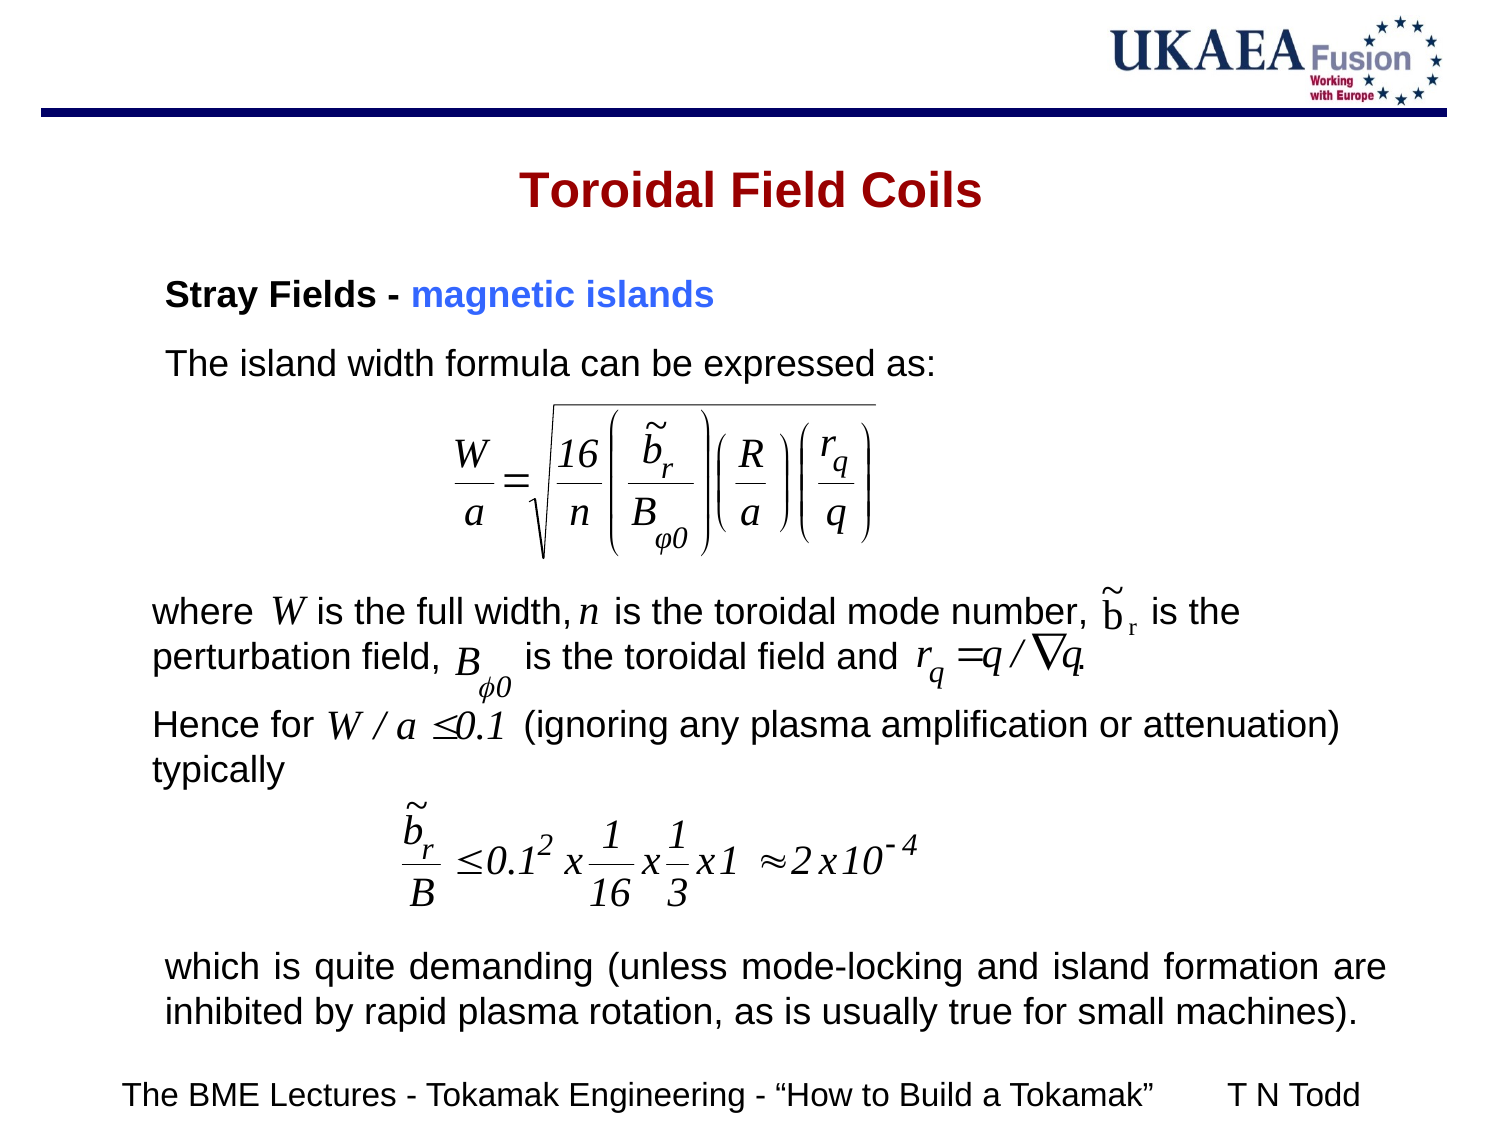

Toroidal Field Coils
Stray Fields - magnetic islands
The island width formula can be expressed as:
where is the full width, is the toroidal mode number, is the perturbation field, is the toroidal field and .
Hence for (ignoring any plasma amplification or attenuation) typically
which is quite demanding (unless mode-locking and island formation are inhibited by rapid plasma rotation, as is usually true for small machines).